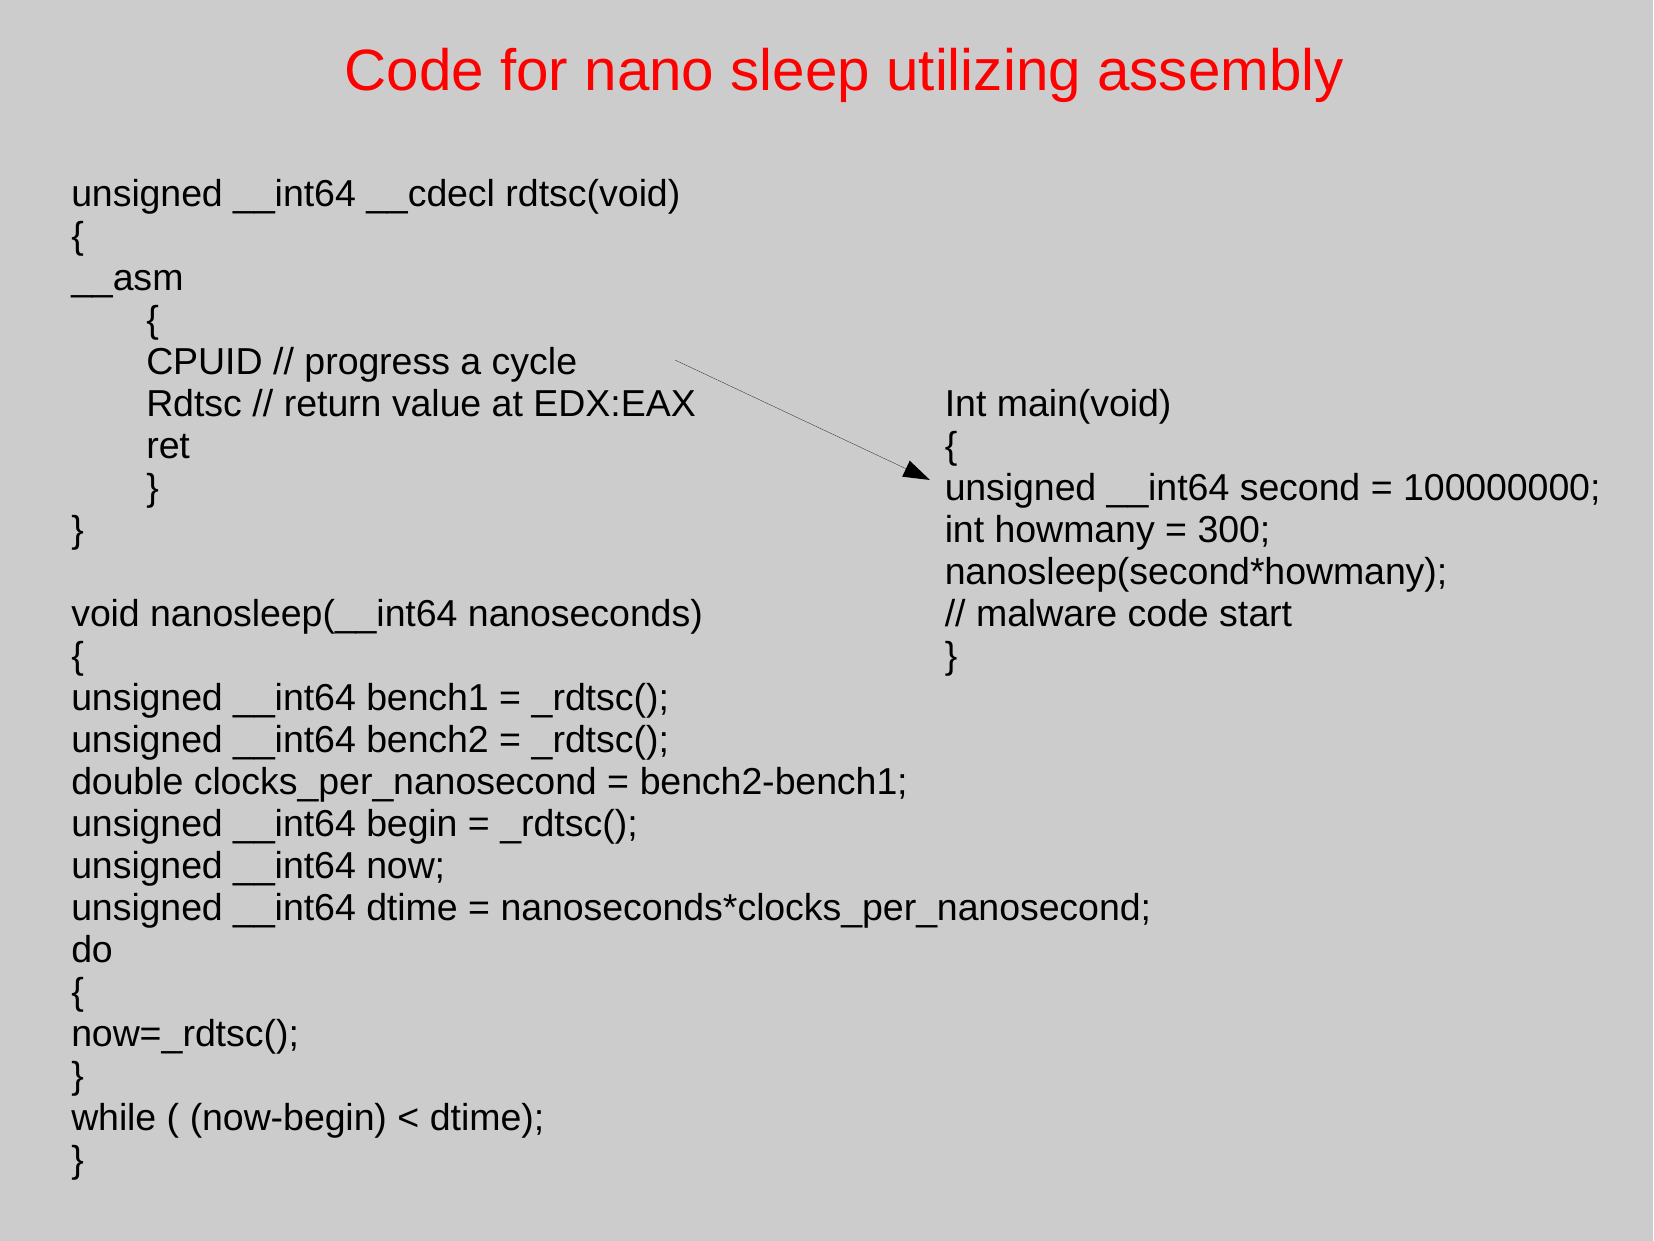

Code for nano sleep utilizing assembly
unsigned __int64 __cdecl rdtsc(void)
{
__asm
	{
	CPUID // progress a cycle
	Rdtsc // return value at EDX:EAX
	ret
	}
}
void nanosleep(__int64 nanoseconds)
{
unsigned __int64 bench1 = _rdtsc();
unsigned __int64 bench2 = _rdtsc();
double clocks_per_nanosecond = bench2-bench1;
unsigned __int64 begin = _rdtsc();
unsigned __int64 now;
unsigned __int64 dtime = nanoseconds*clocks_per_nanosecond;
do
{
now=_rdtsc();
}
while ( (now-begin) < dtime);
}
Int main(void)
{
unsigned __int64 second = 100000000;
int howmany = 300;
nanosleep(second*howmany);
// malware code start
}